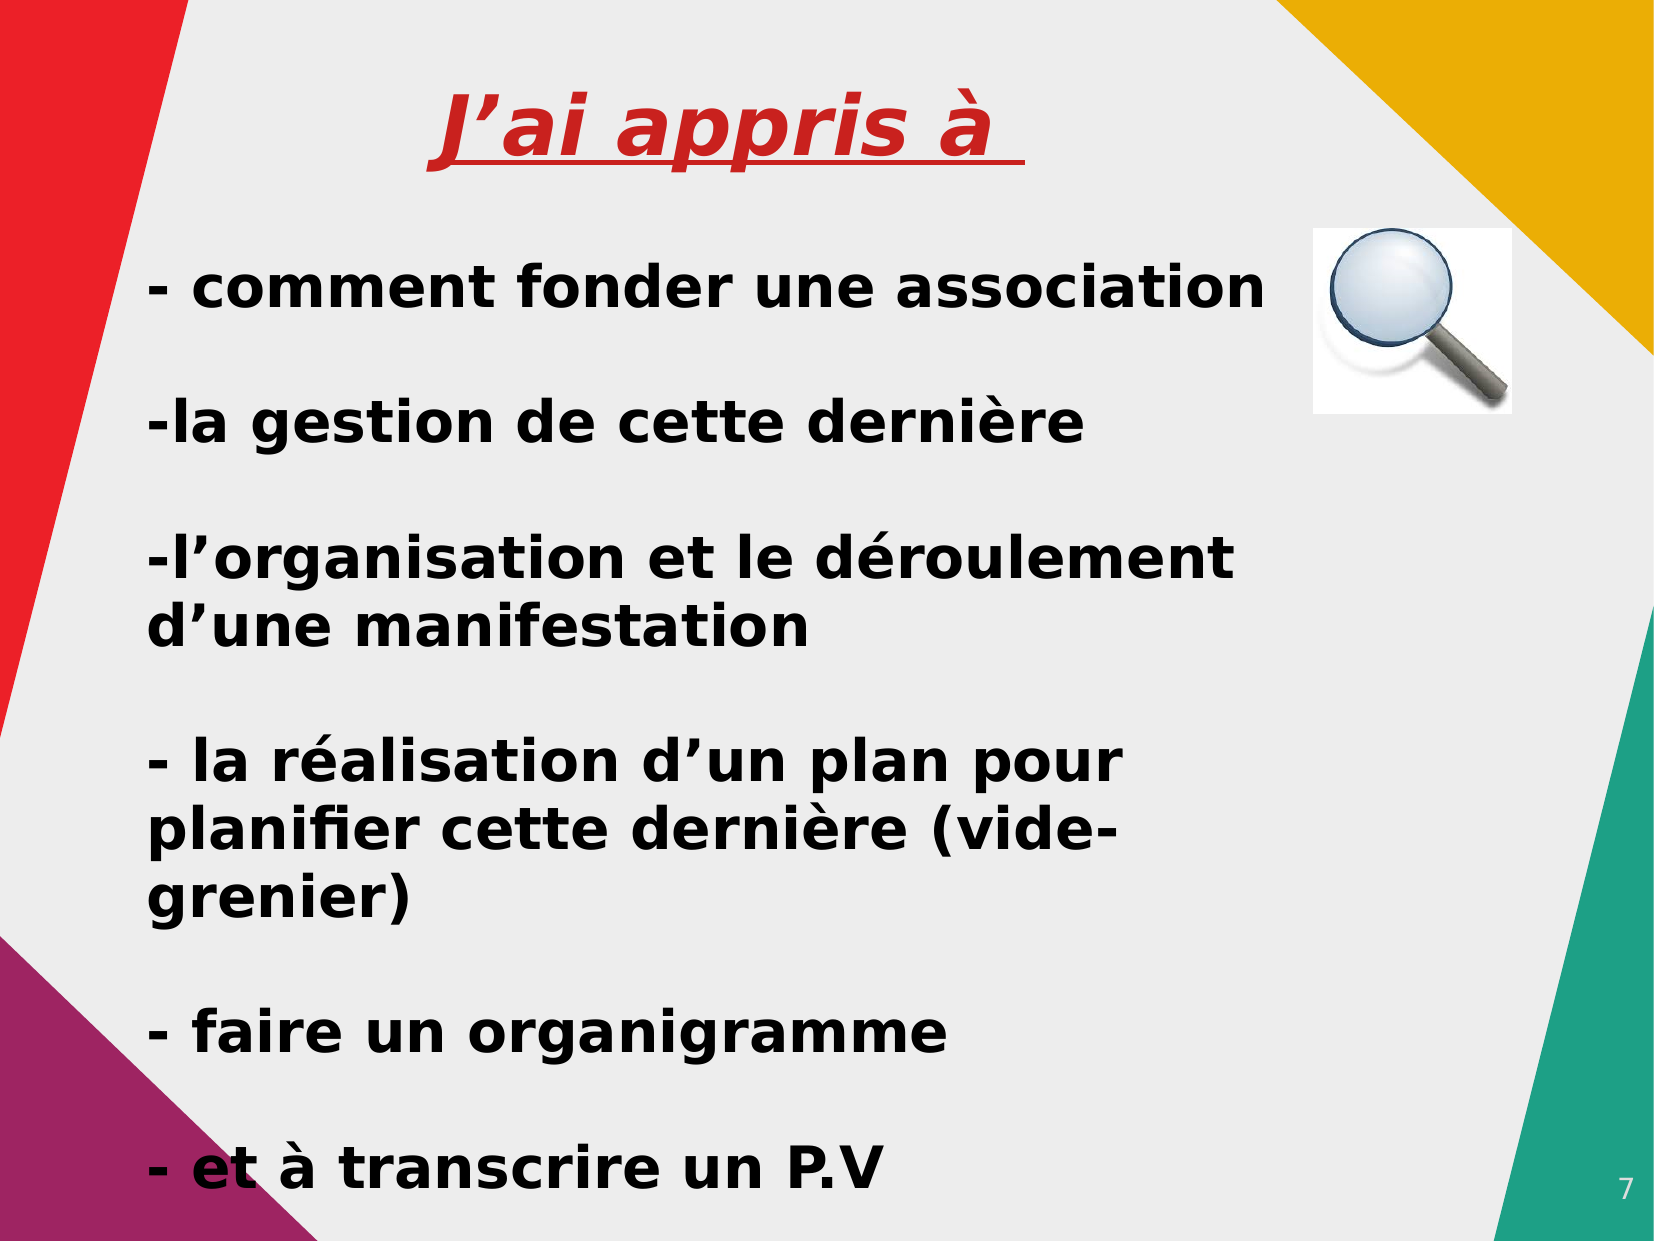

J’ai appris à
- comment fonder une association
-la gestion de cette dernière
-l’organisation et le déroulement d’une manifestation
- la réalisation d’un plan pour planifier cette dernière (vide-grenier)
- faire un organigramme
- et à transcrire un P.V
7